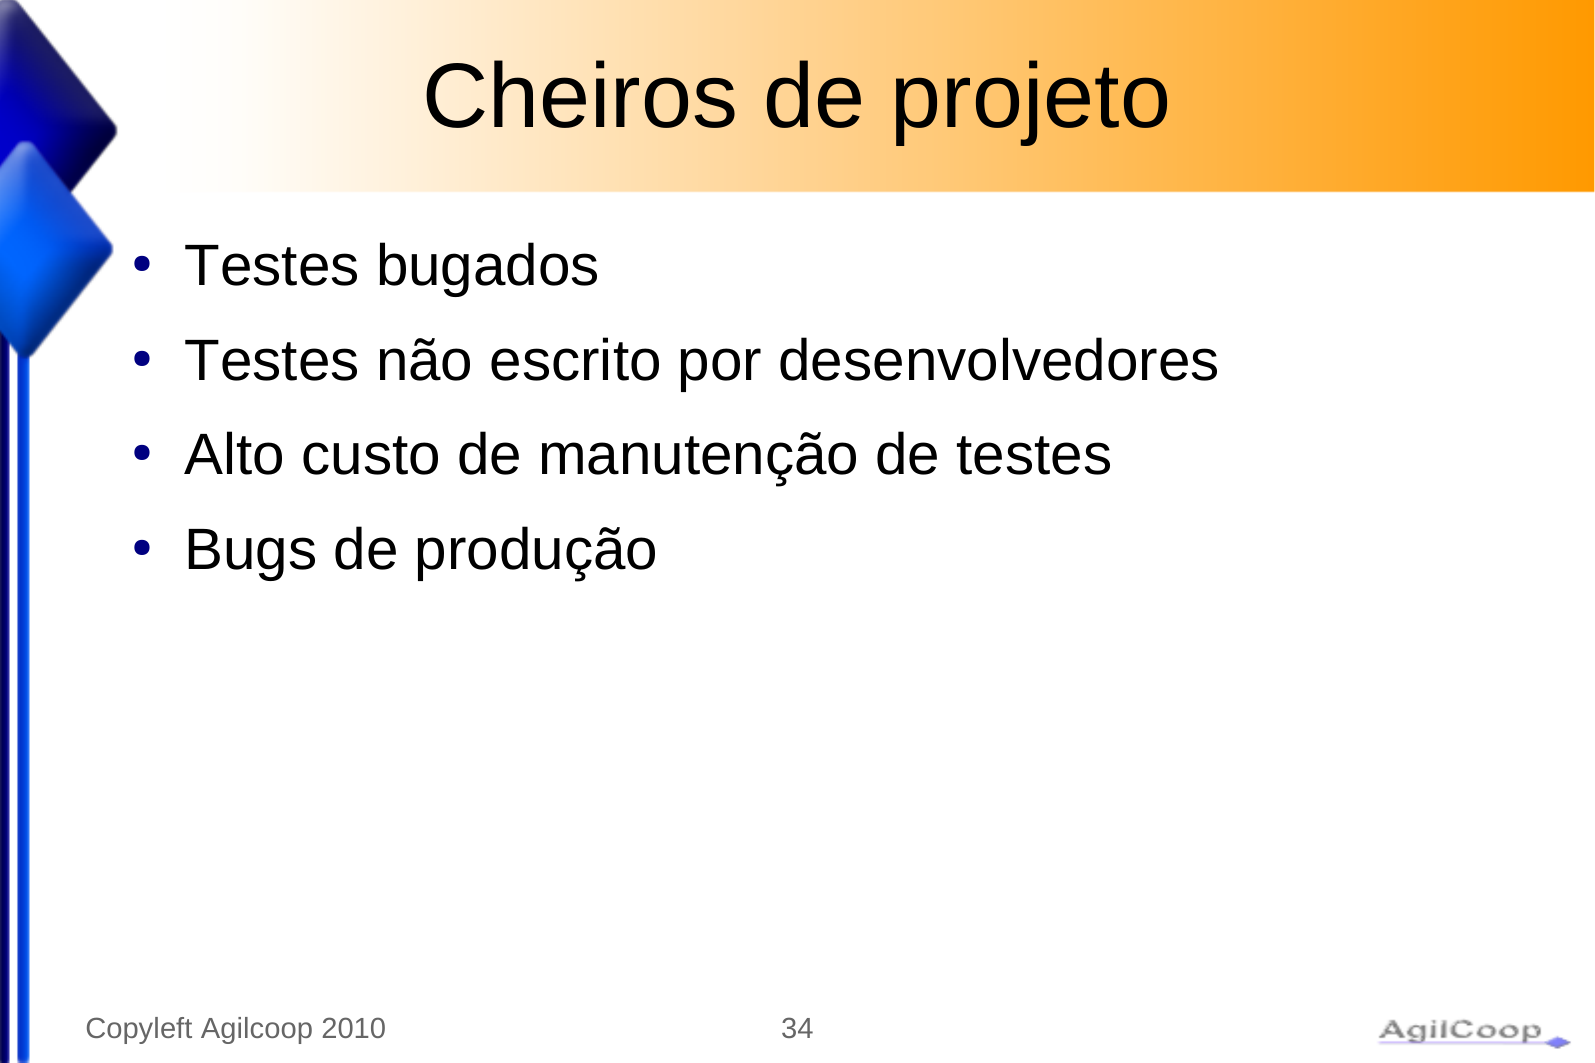

# Cheiros de projeto
Testes bugados
Testes não escrito por desenvolvedores
Alto custo de manutenção de testes
Bugs de produção
Copyleft Agilcoop 2010
34